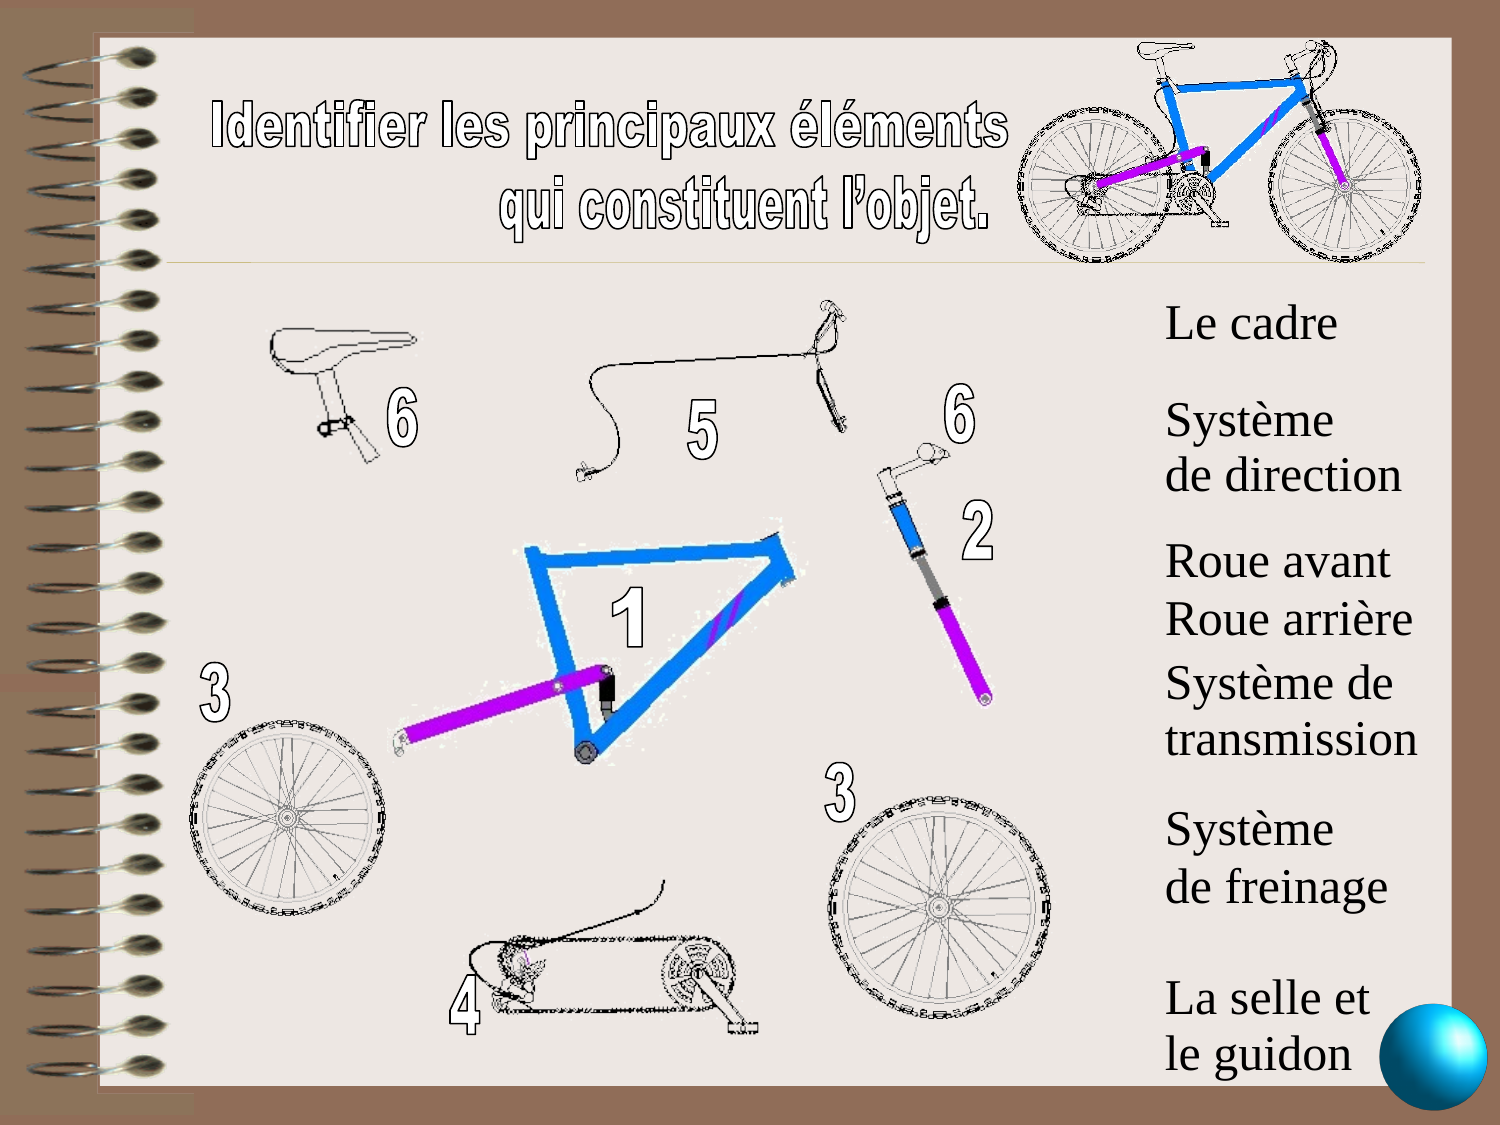

Le cadre
Système
de direction
Roue avant
Roue arrière
Système de
transmission
Système
de freinage
La selle et
le guidon